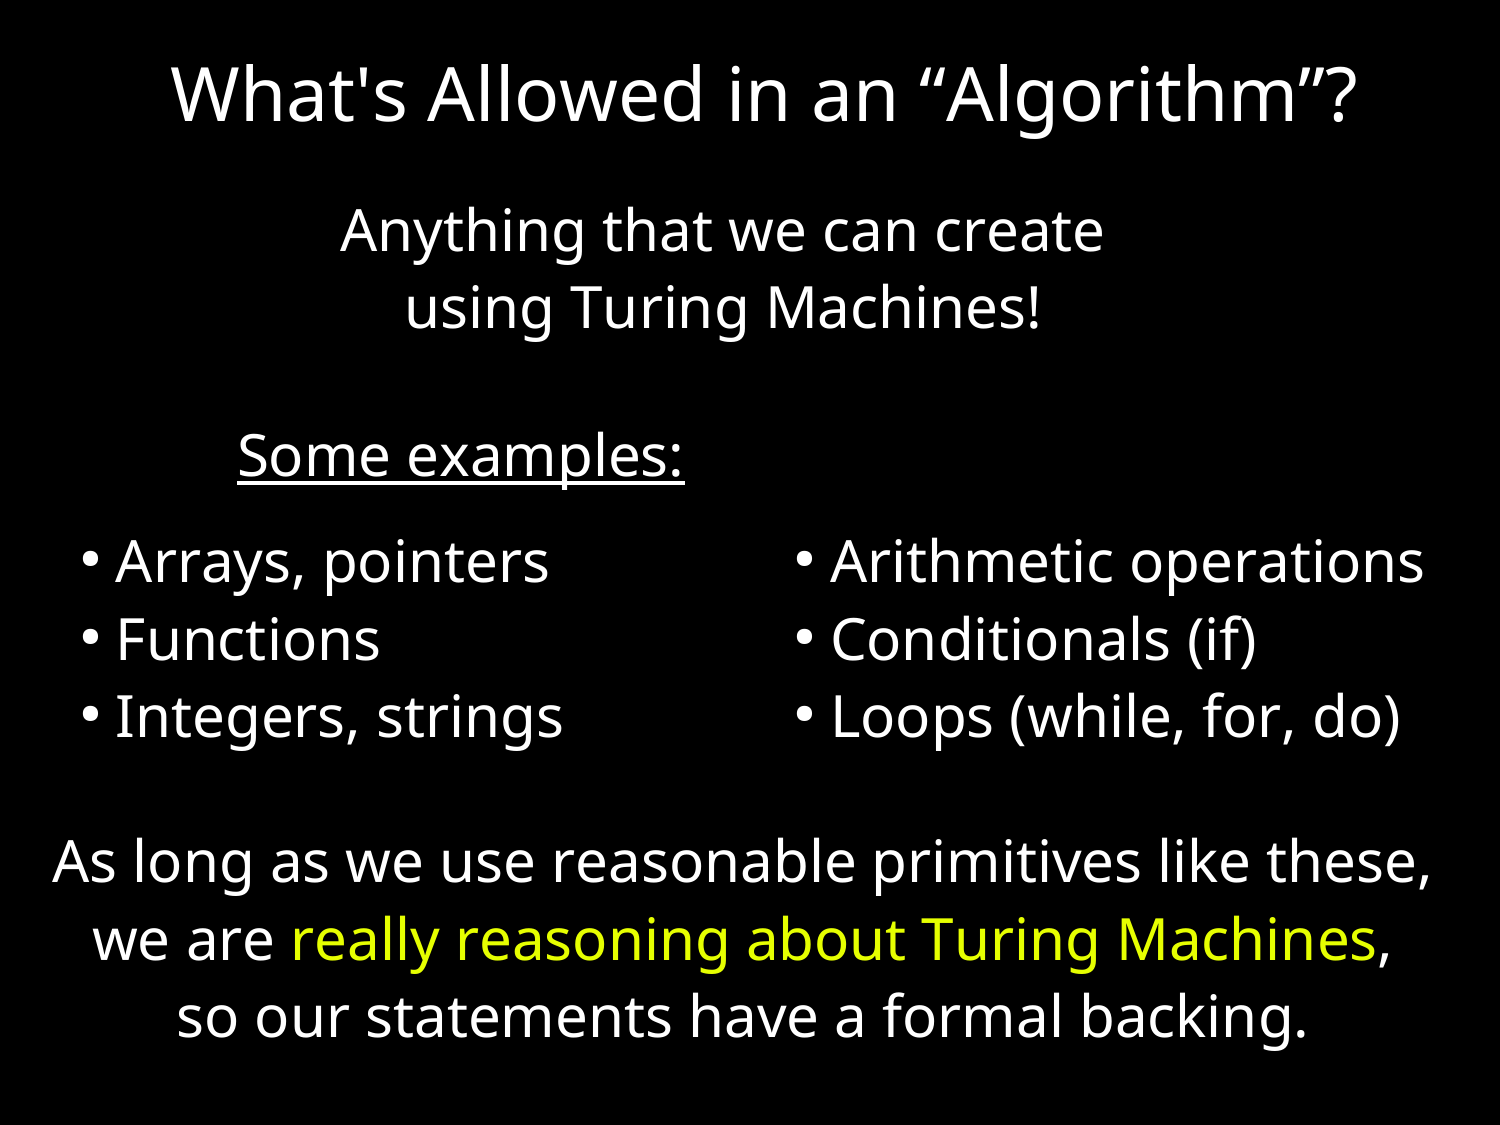

What's Allowed in an “Algorithm”?
Anything that we can create
using Turing Machines!
Some examples:
 Arrays, pointers
 Functions
 Integers, strings
 Arithmetic operations
 Conditionals (if)
 Loops (while, for, do)
As long as we use reasonable primitives like these,
we are really reasoning about Turing Machines,
so our statements have a formal backing.